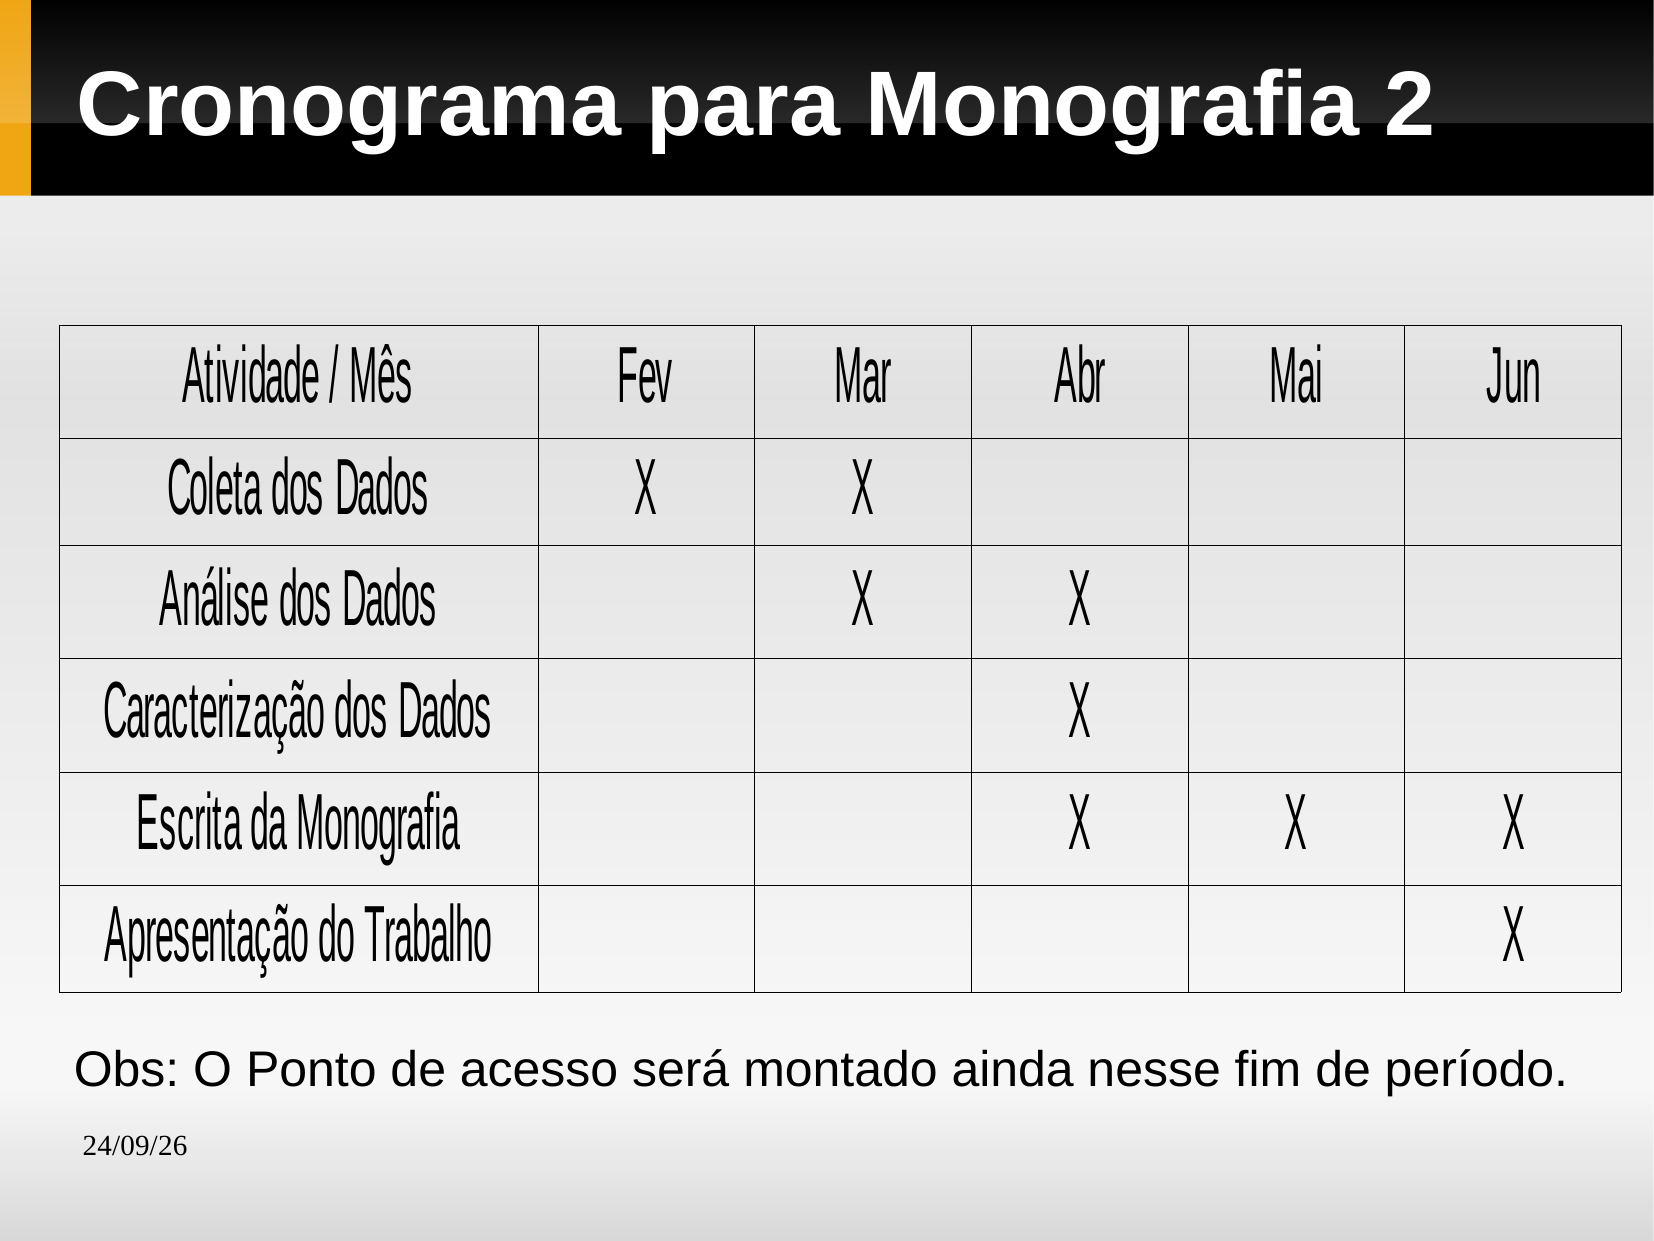

# Cronograma para Monografia 2
Obs: O Ponto de acesso será montado ainda nesse fim de período.